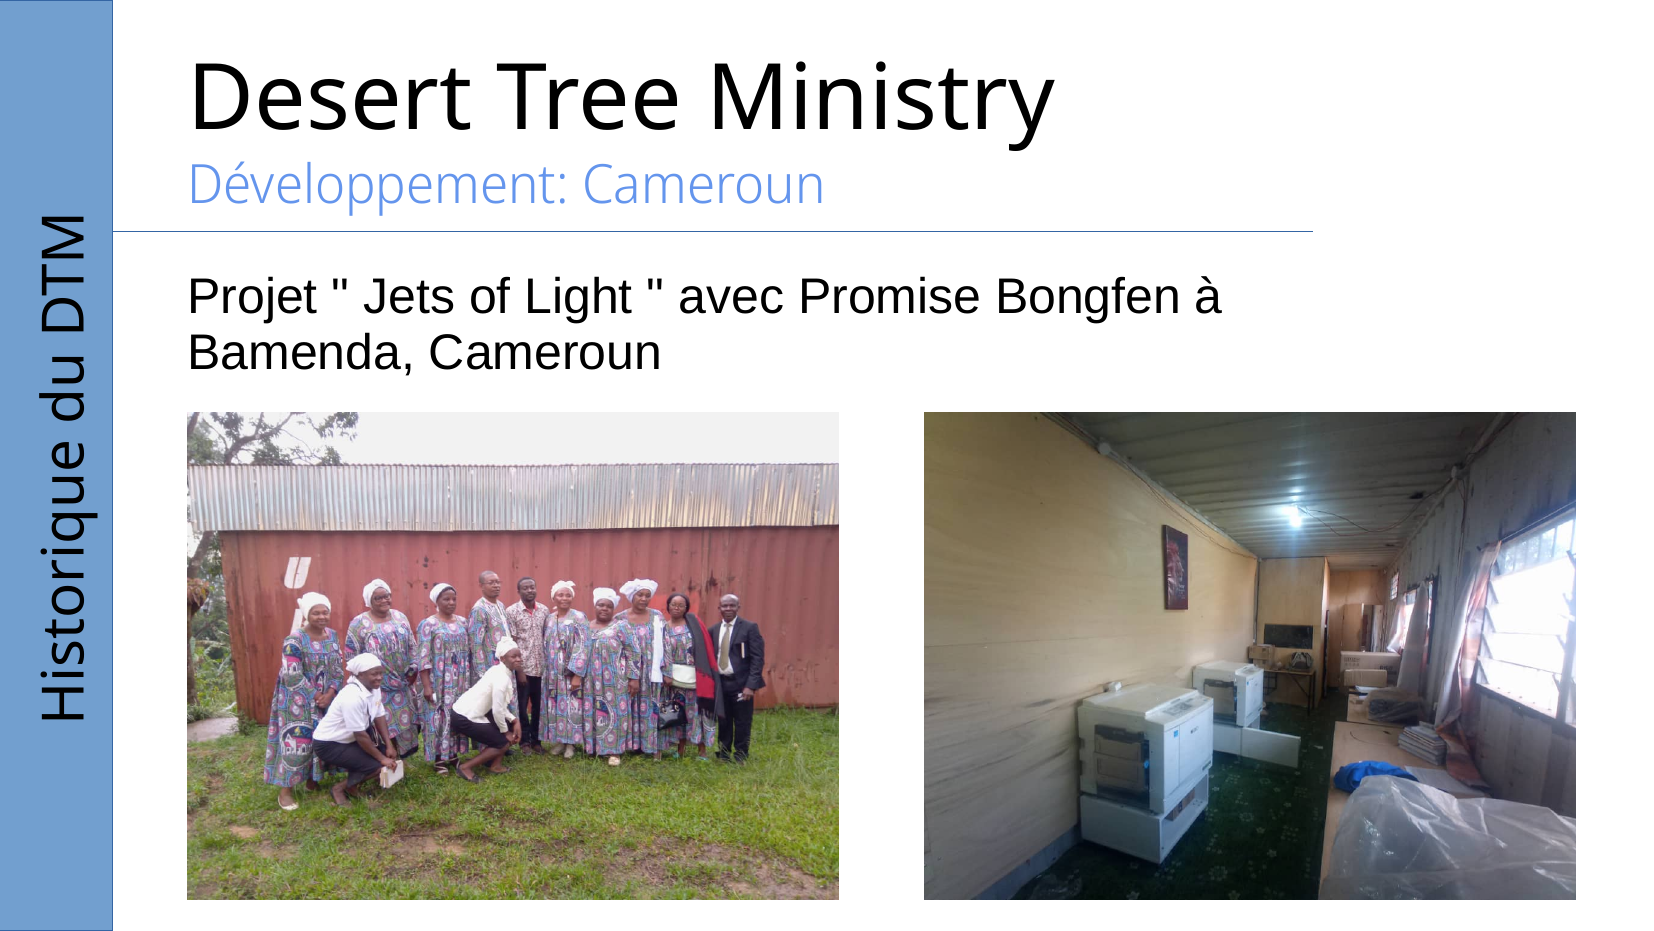

# Desert Tree Ministry
Développement: Cameroun
Projet " Jets of Light " avec Promise Bongfen à Bamenda, Cameroun
Historique du DTM